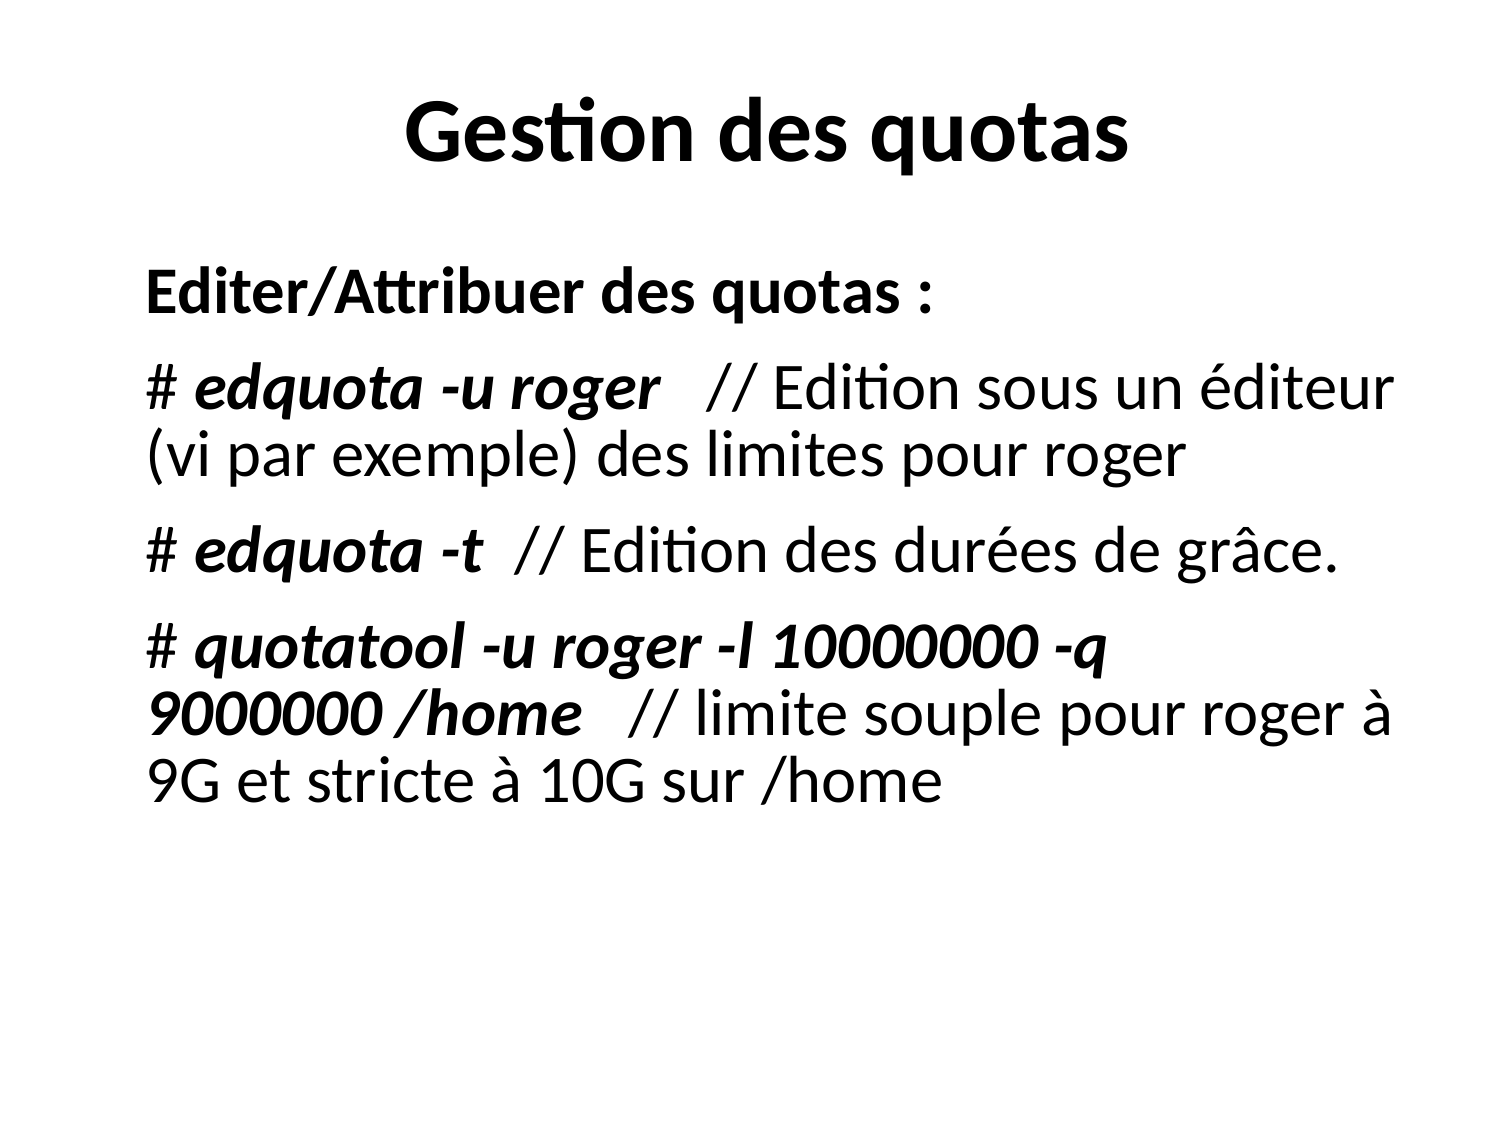

# Gestion des quotas
Editer/Attribuer des quotas :
# edquota -u roger // Edition sous un éditeur (vi par exemple) des limites pour roger
# edquota -t // Edition des durées de grâce.
# quotatool -u roger -l 10000000 -q 9000000 /home // limite souple pour roger à 9G et stricte à 10G sur /home